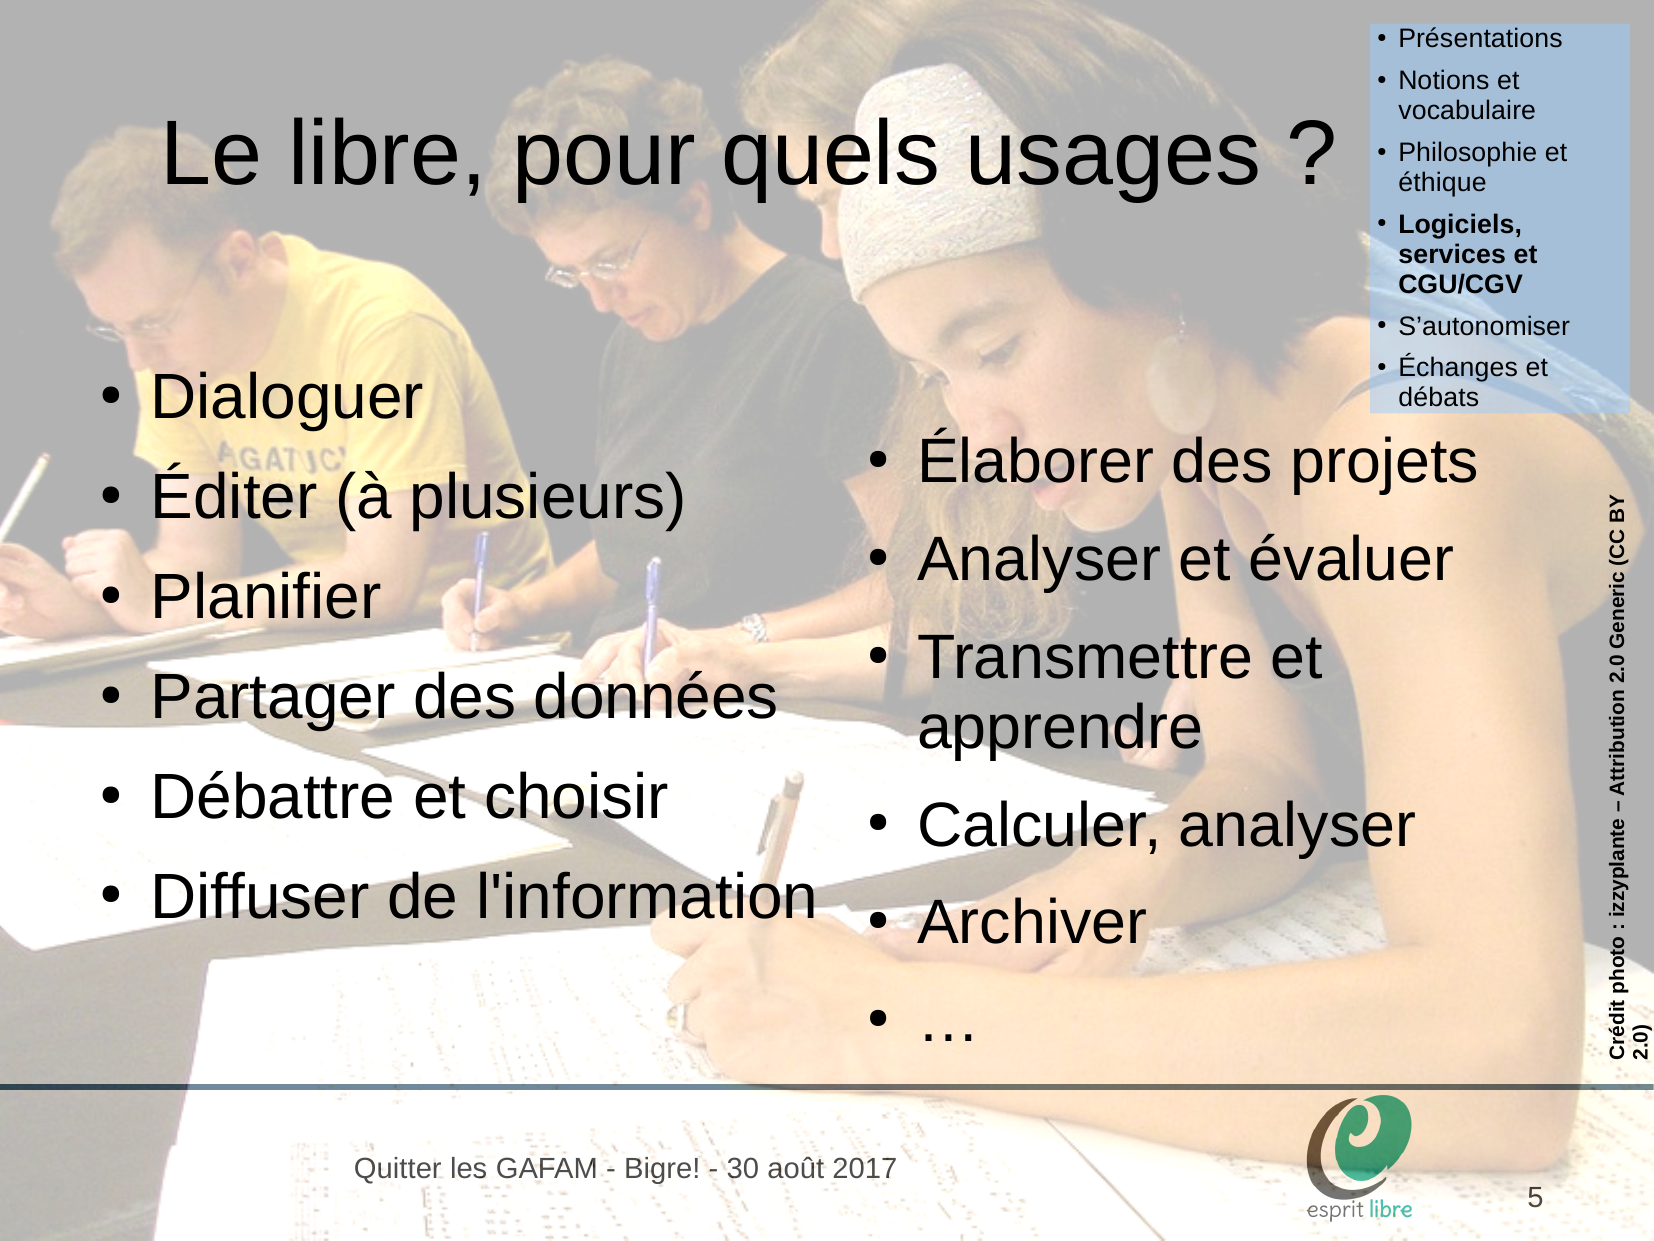

Présentations
Notions et vocabulaire
Philosophie et éthique
Logiciels, services et CGU/CGV
S’autonomiser
Échanges et débats
# Le libre, pour quels usages ?
Dialoguer
Éditer (à plusieurs)
Planifier
Partager des données
Débattre et choisir
Diffuser de l'information
Élaborer des projets
Analyser et évaluer
Transmettre et apprendre
Calculer, analyser
Archiver
…
Crédit photo : izzyplante – Attribution 2.0 Generic (CC BY 2.0)
Quitter les GAFAM - Bigre! - 30 août 2017